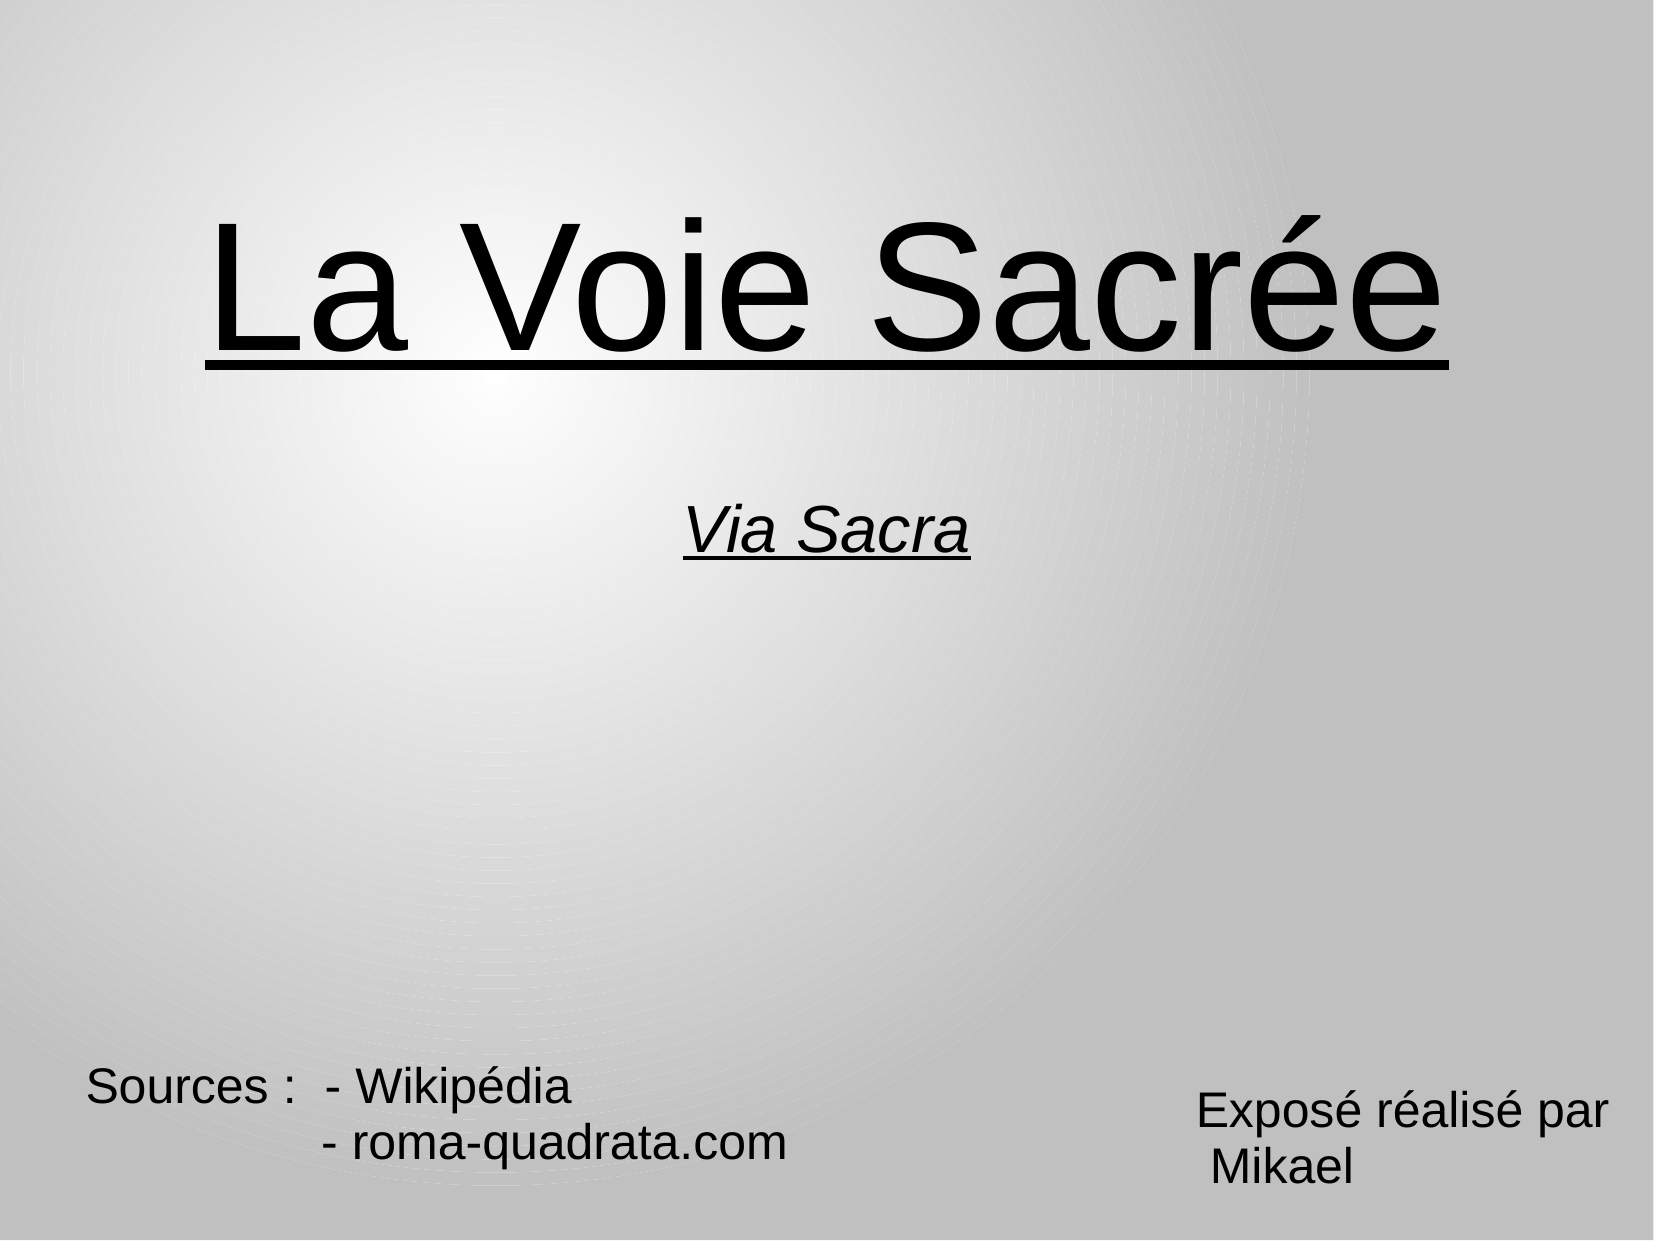

La Voie Sacrée
Via Sacra
Sources : - Wikipédia
 	 - roma-quadrata.com
Exposé réalisé par
 Mikael